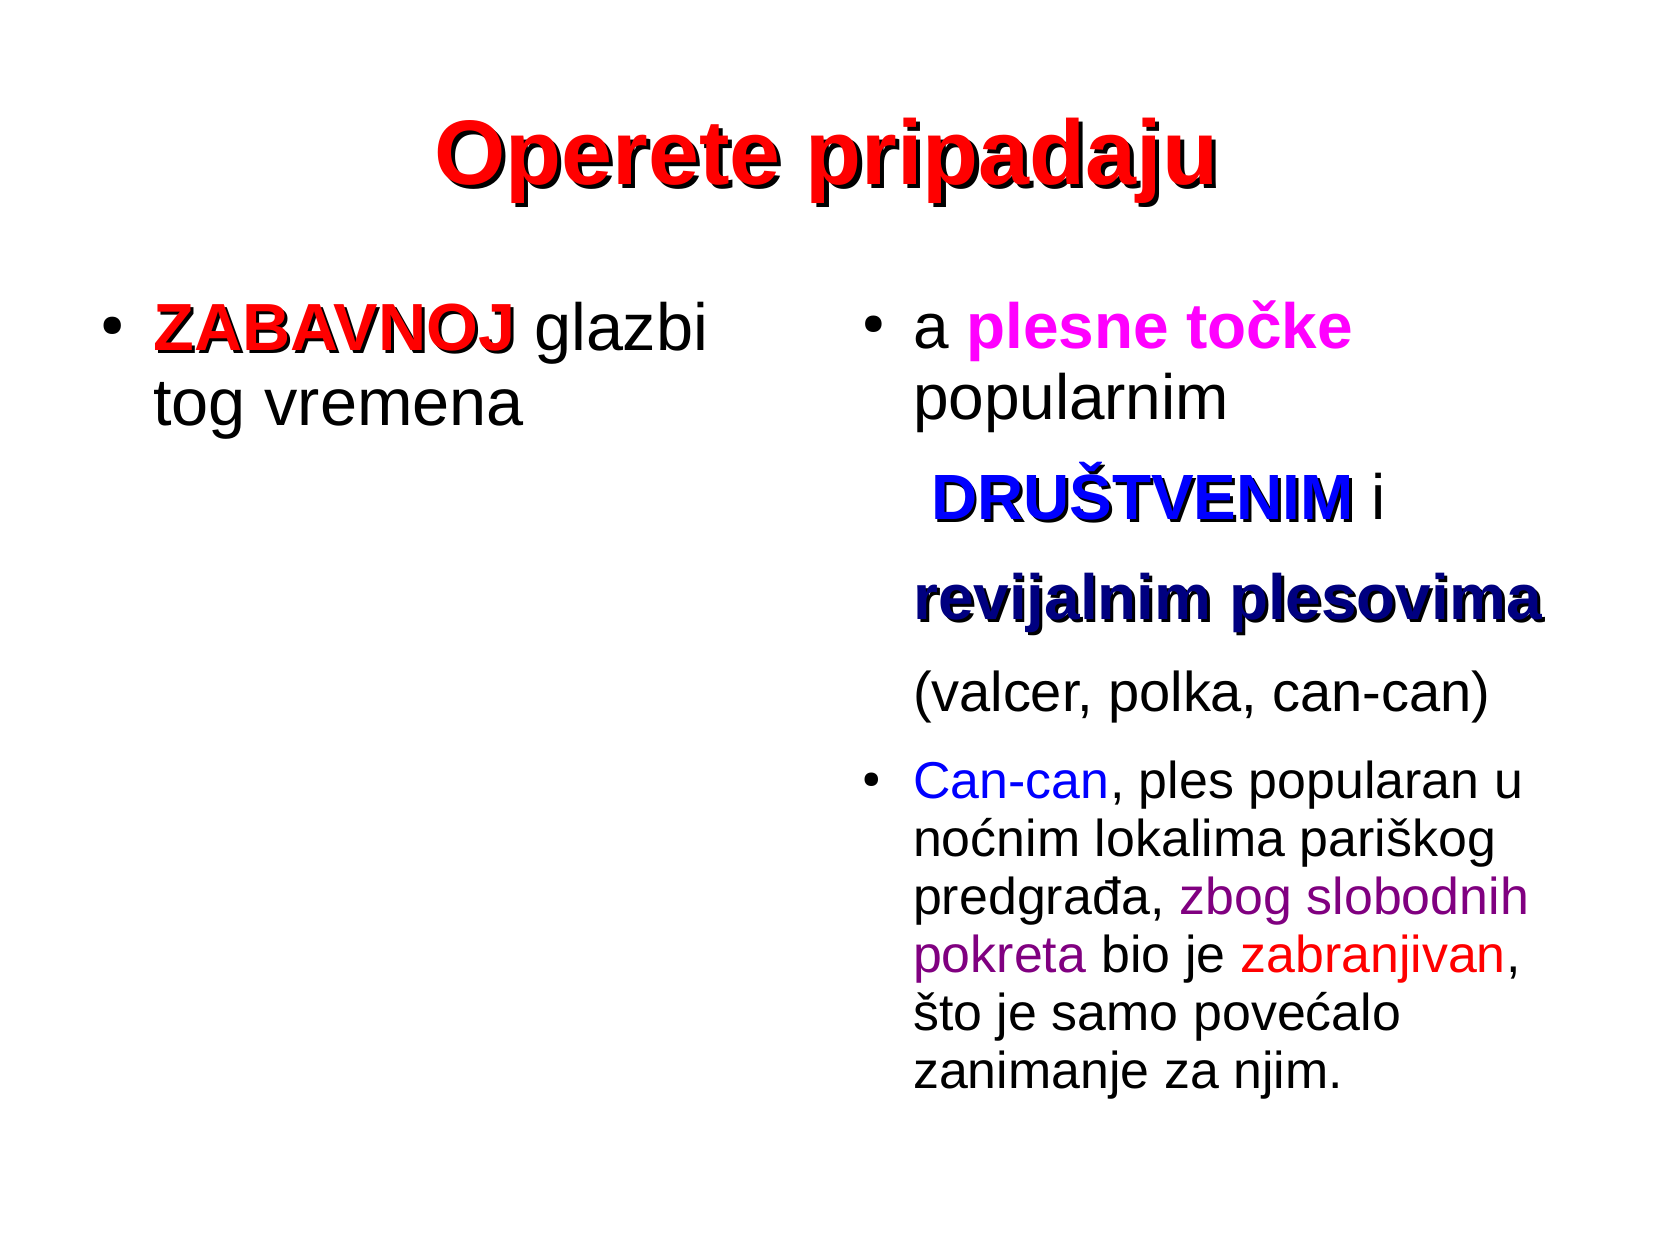

# Operete pripadaju
ZABAVNOJ glazbi tog vremena
a plesne točke popularnim
 DRUŠTVENIM i
revijalnim plesovima
(valcer, polka, can-can)
Can-can, ples popularan u noćnim lokalima pariškog predgrađa, zbog slobodnih pokreta bio je zabranjivan, što je samo povećalo zanimanje za njim.